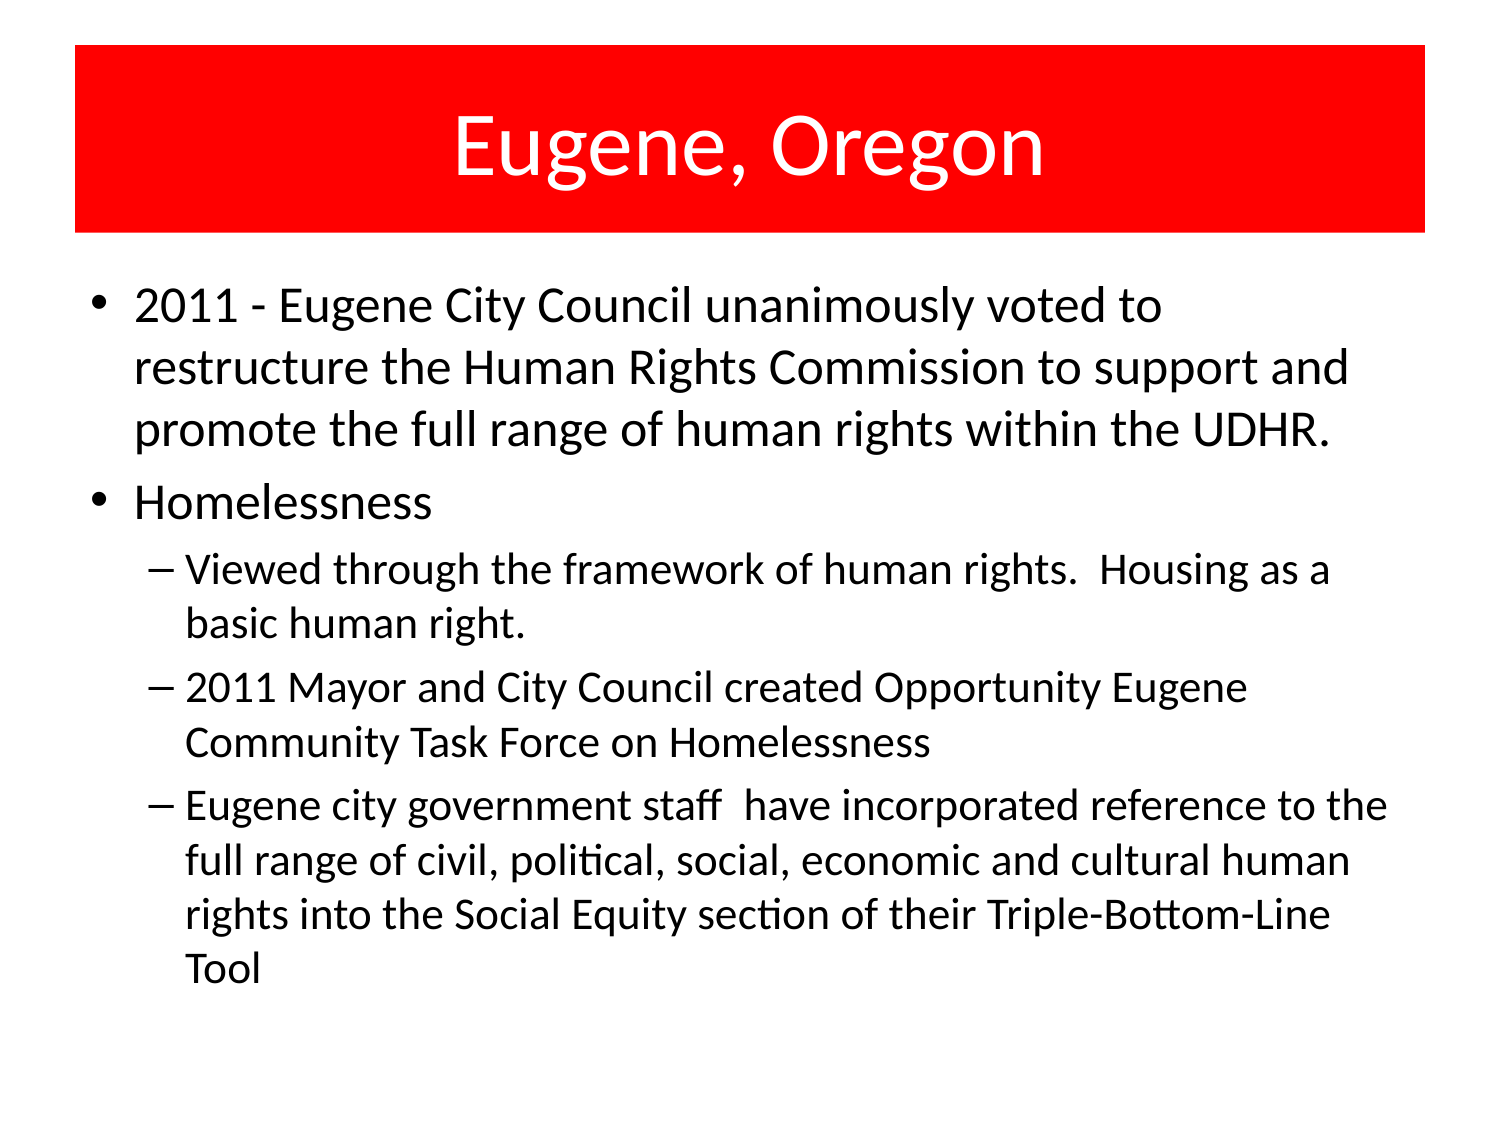

# Eugene, Oregon
2011 - Eugene City Council unanimously voted to restructure the Human Rights Commission to support and promote the full range of human rights within the UDHR.
Homelessness
Viewed through the framework of human rights. Housing as a basic human right.
2011 Mayor and City Council created Opportunity Eugene Community Task Force on Homelessness
Eugene city government staff  have incorporated reference to the full range of civil, political, social, economic and cultural human rights into the Social Equity section of their Triple-Bottom-Line Tool